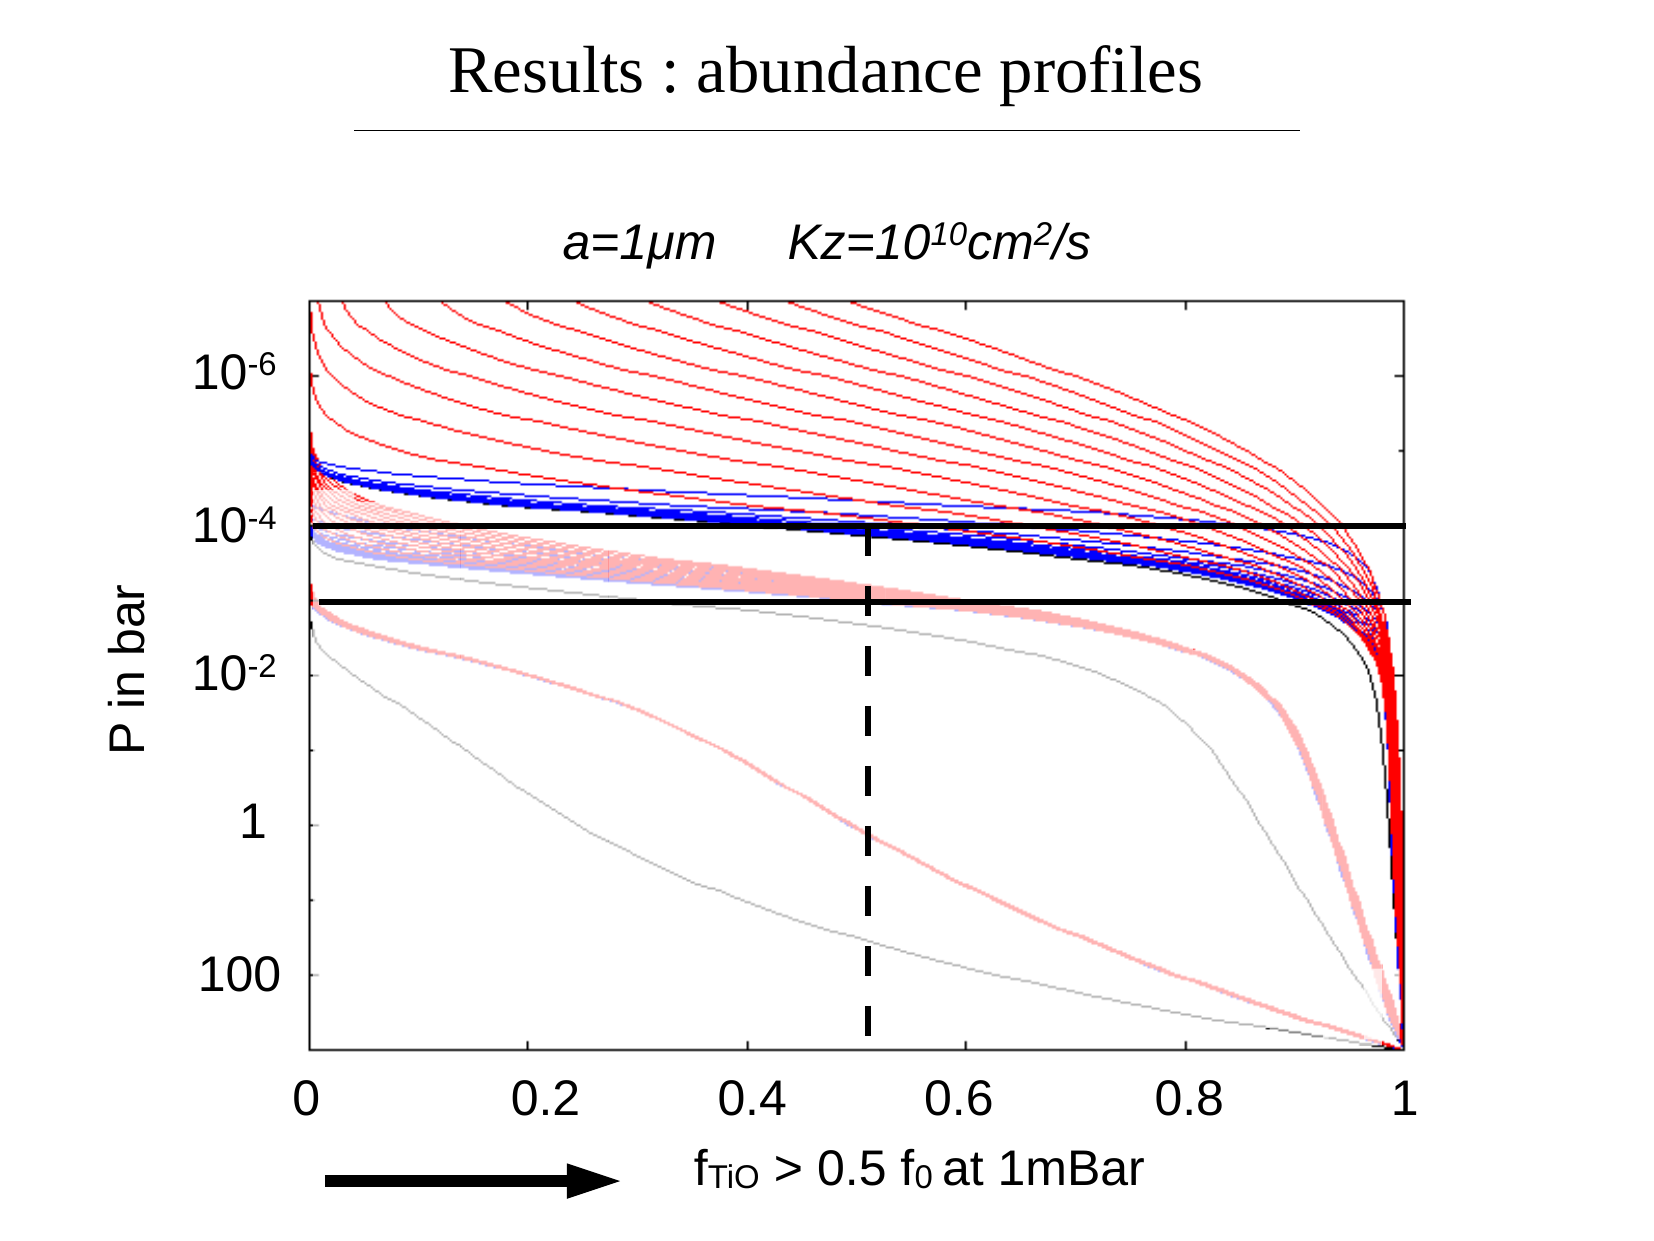

Results : abundance profiles
a=1μm 	Kz=1010cm2/s
10-6
10-4
P in bar
10-2
1
100
0
0
0.2
0.2
0.4
0.4
0.6
0.6
0.8
0.8
1
fTiO > 0.5 f0 at 1mBar